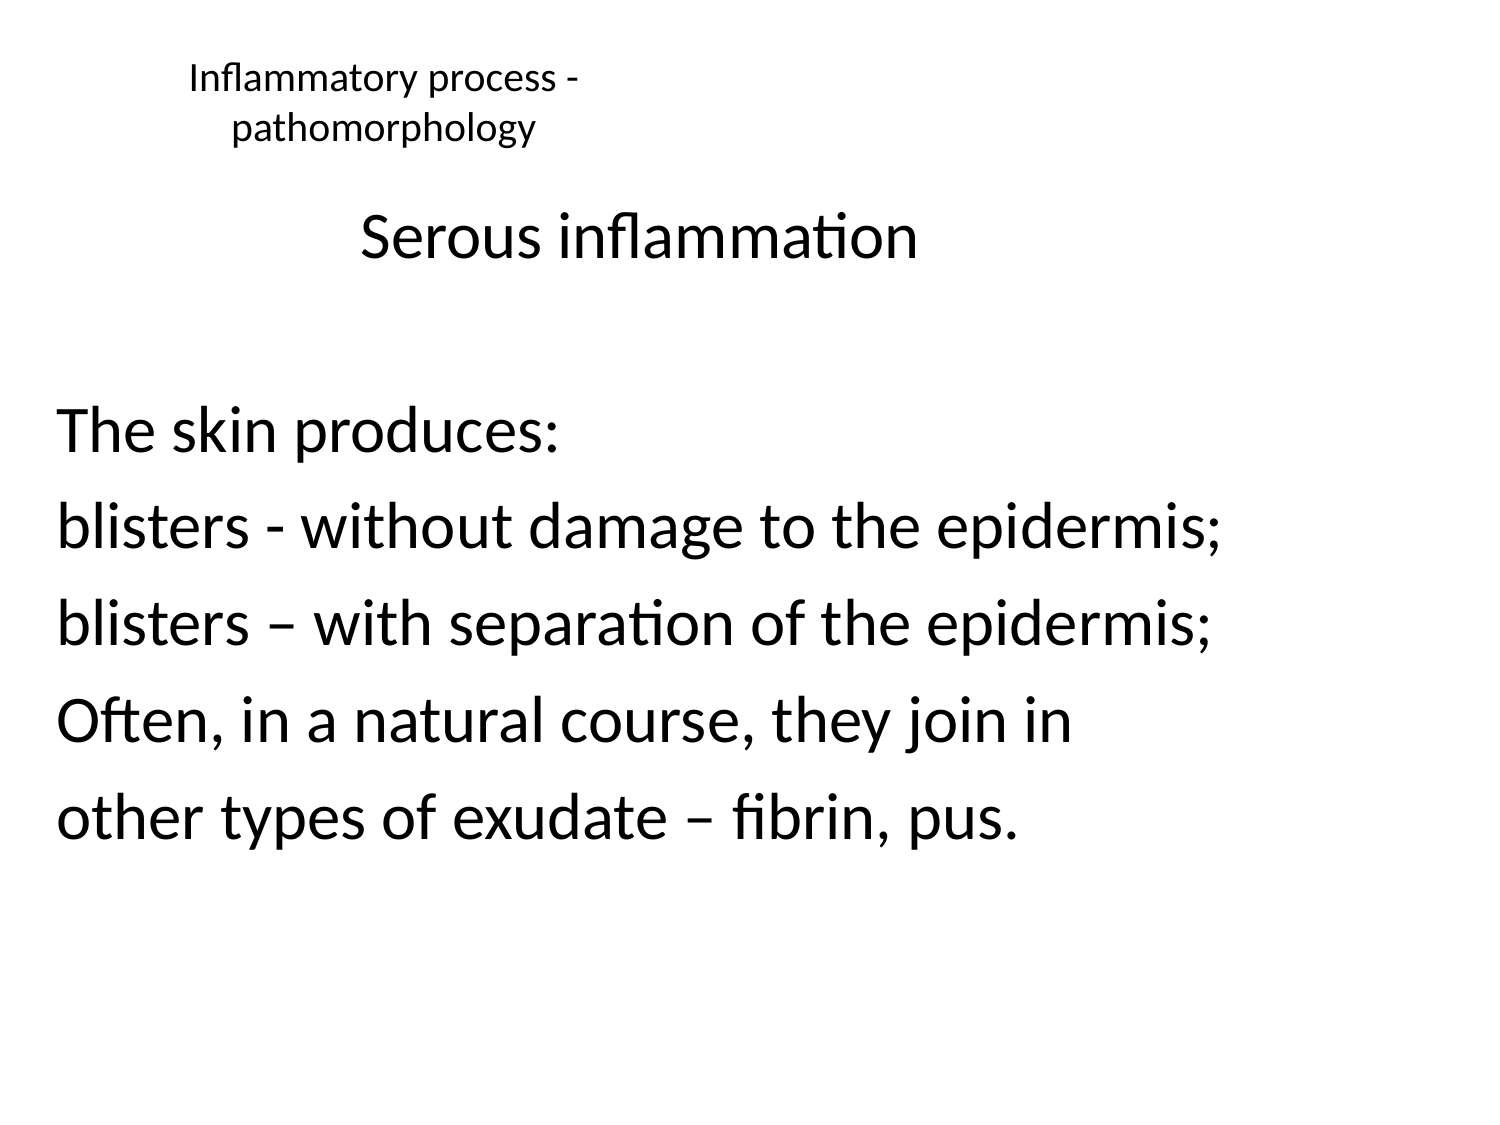

# Inflammatory process - pathomorphology
Serous inflammation
The skin produces:
blisters - without damage to the epidermis;
blisters – with separation of the epidermis;
Often, in a natural course, they join in
other types of exudate – fibrin, pus.